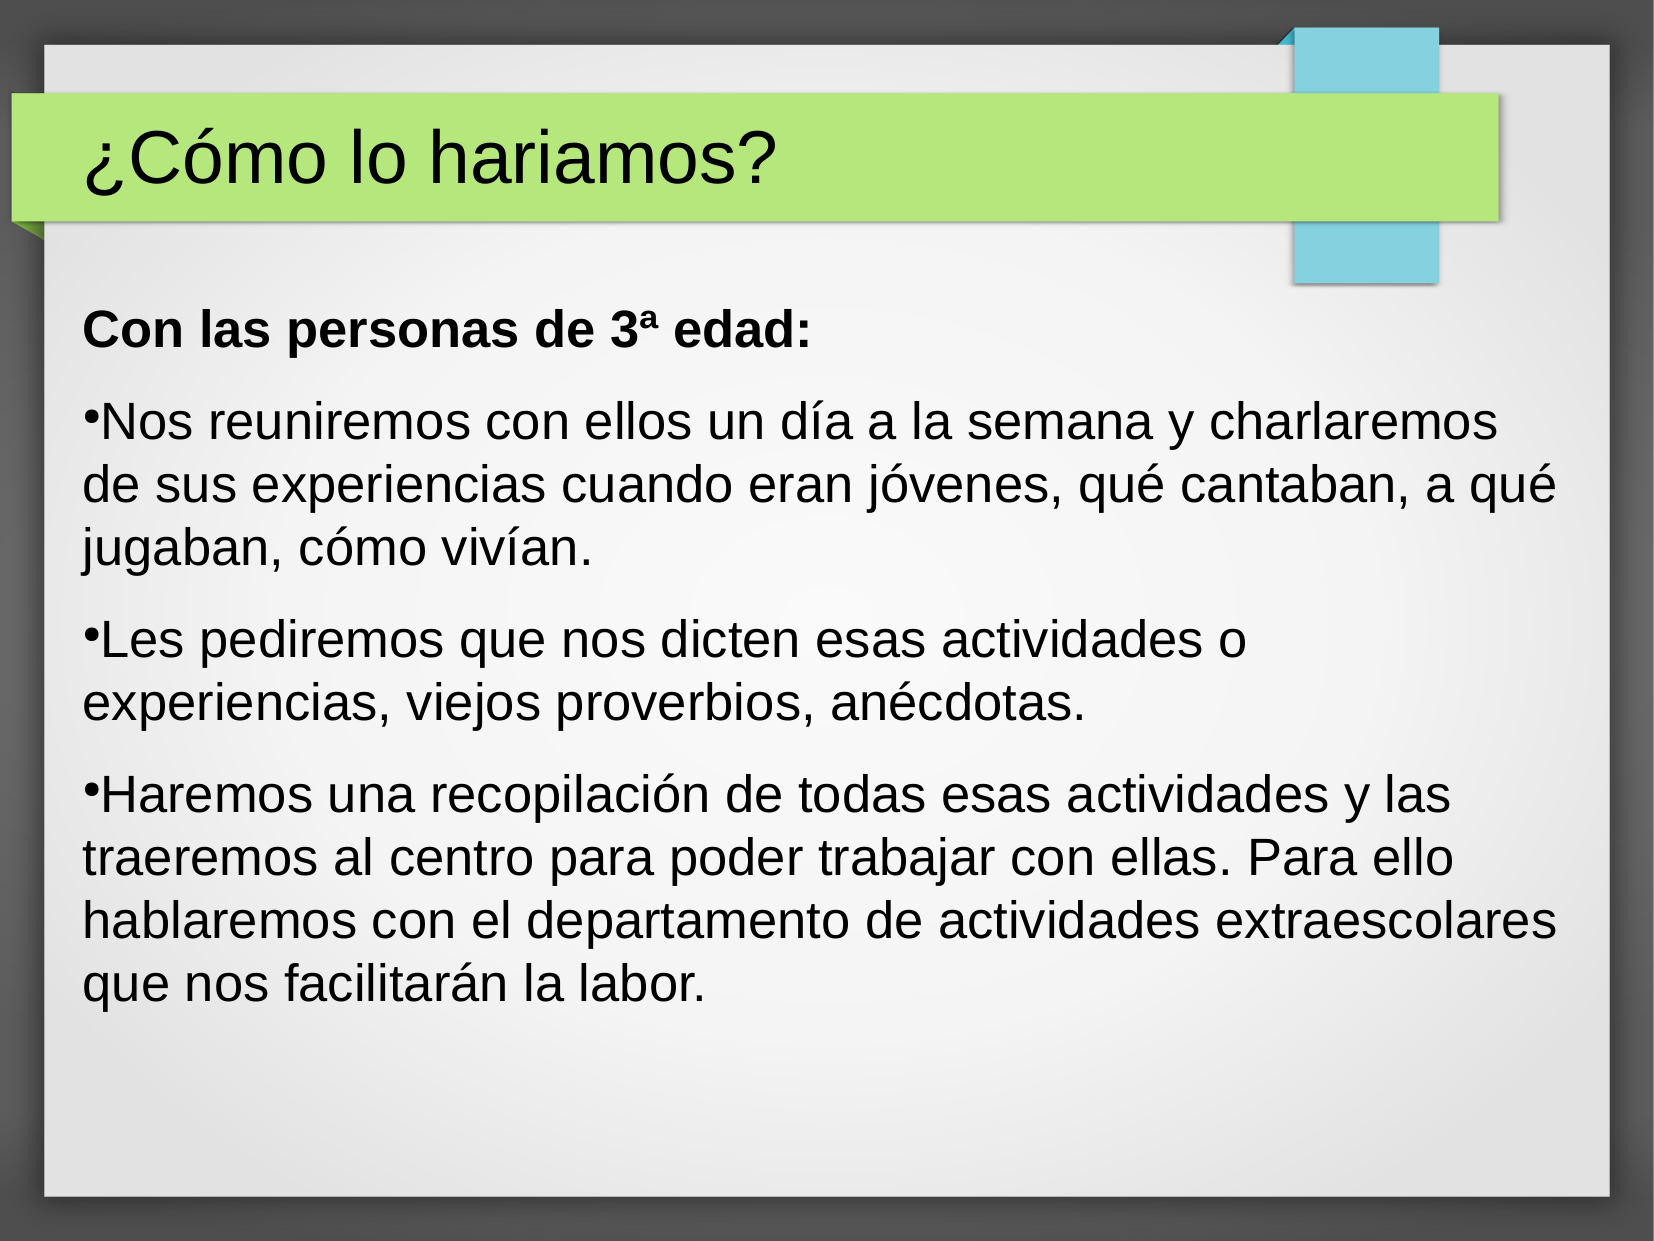

# ¿Cómo lo hariamos?
Con las personas de 3ª edad:
Nos reuniremos con ellos un día a la semana y charlaremos de sus experiencias cuando eran jóvenes, qué cantaban, a qué jugaban, cómo vivían.
Les pediremos que nos dicten esas actividades o experiencias, viejos proverbios, anécdotas.
Haremos una recopilación de todas esas actividades y las traeremos al centro para poder trabajar con ellas. Para ello hablaremos con el departamento de actividades extraescolares que nos facilitarán la labor.